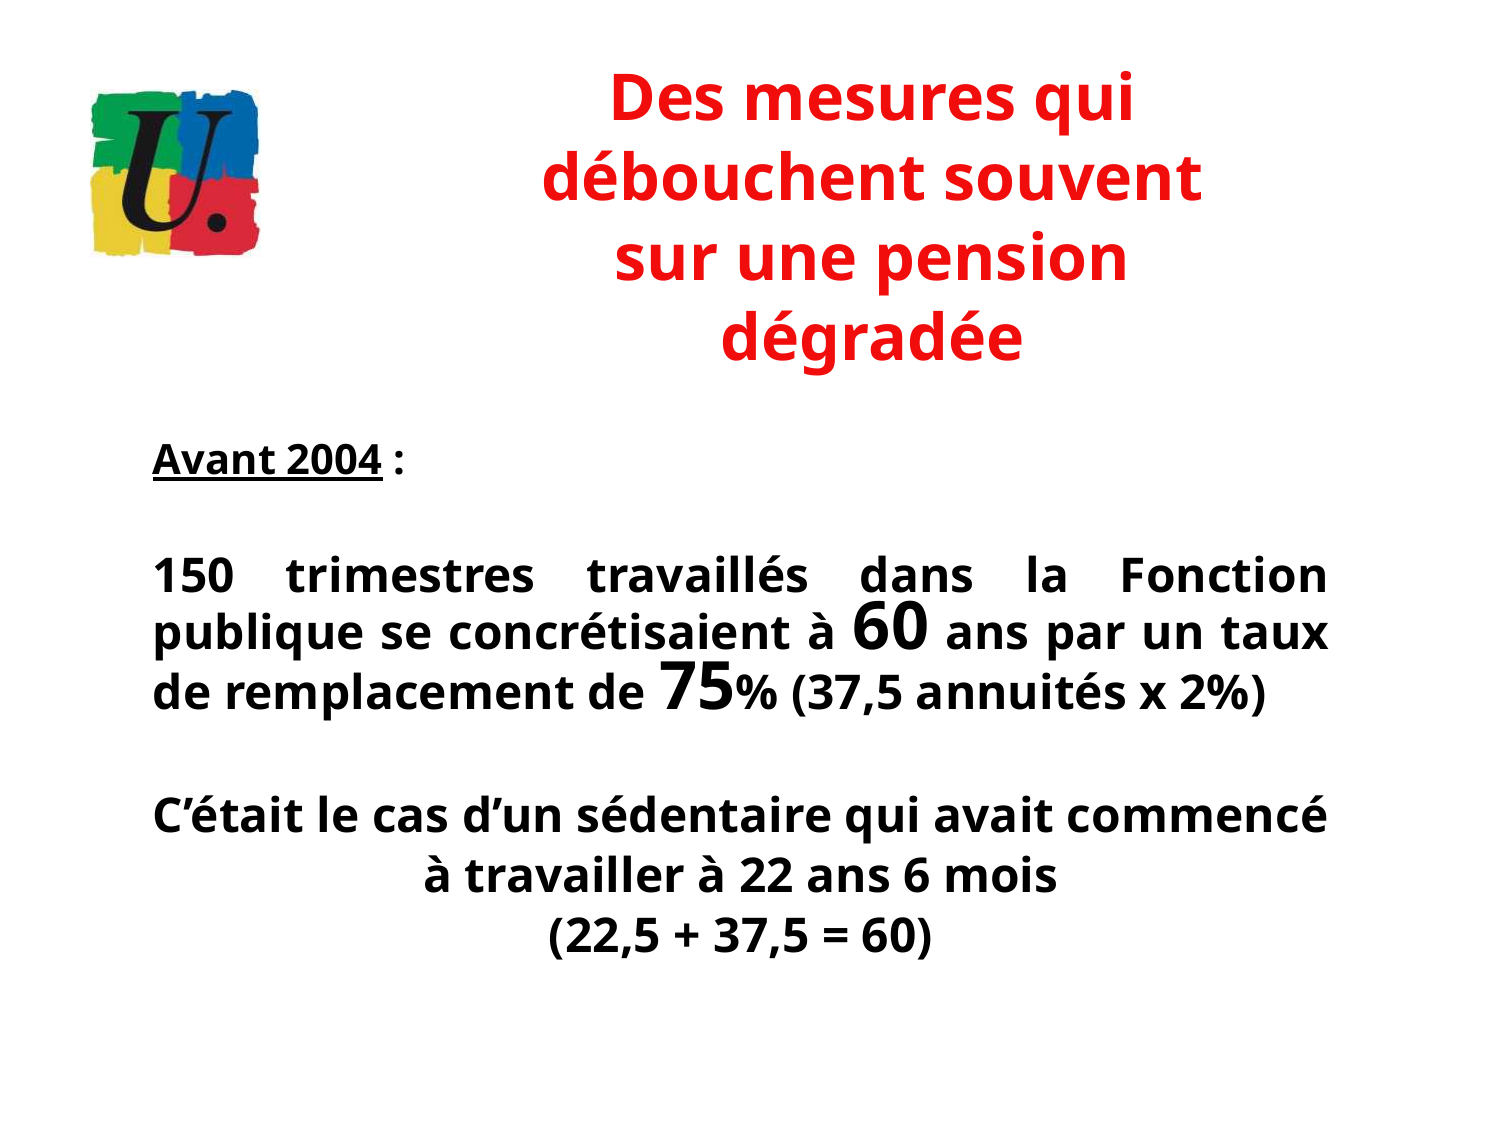

Des mesures qui débouchent souvent sur une pension dégradée
Avant 2004 :
150 trimestres travaillés dans la Fonction publique se concrétisaient à 60 ans par un taux de remplacement de 75% (37,5 annuités x 2%)
C’était le cas d’un sédentaire qui avait commencé à travailler à 22 ans 6 mois
(22,5 + 37,5 = 60)